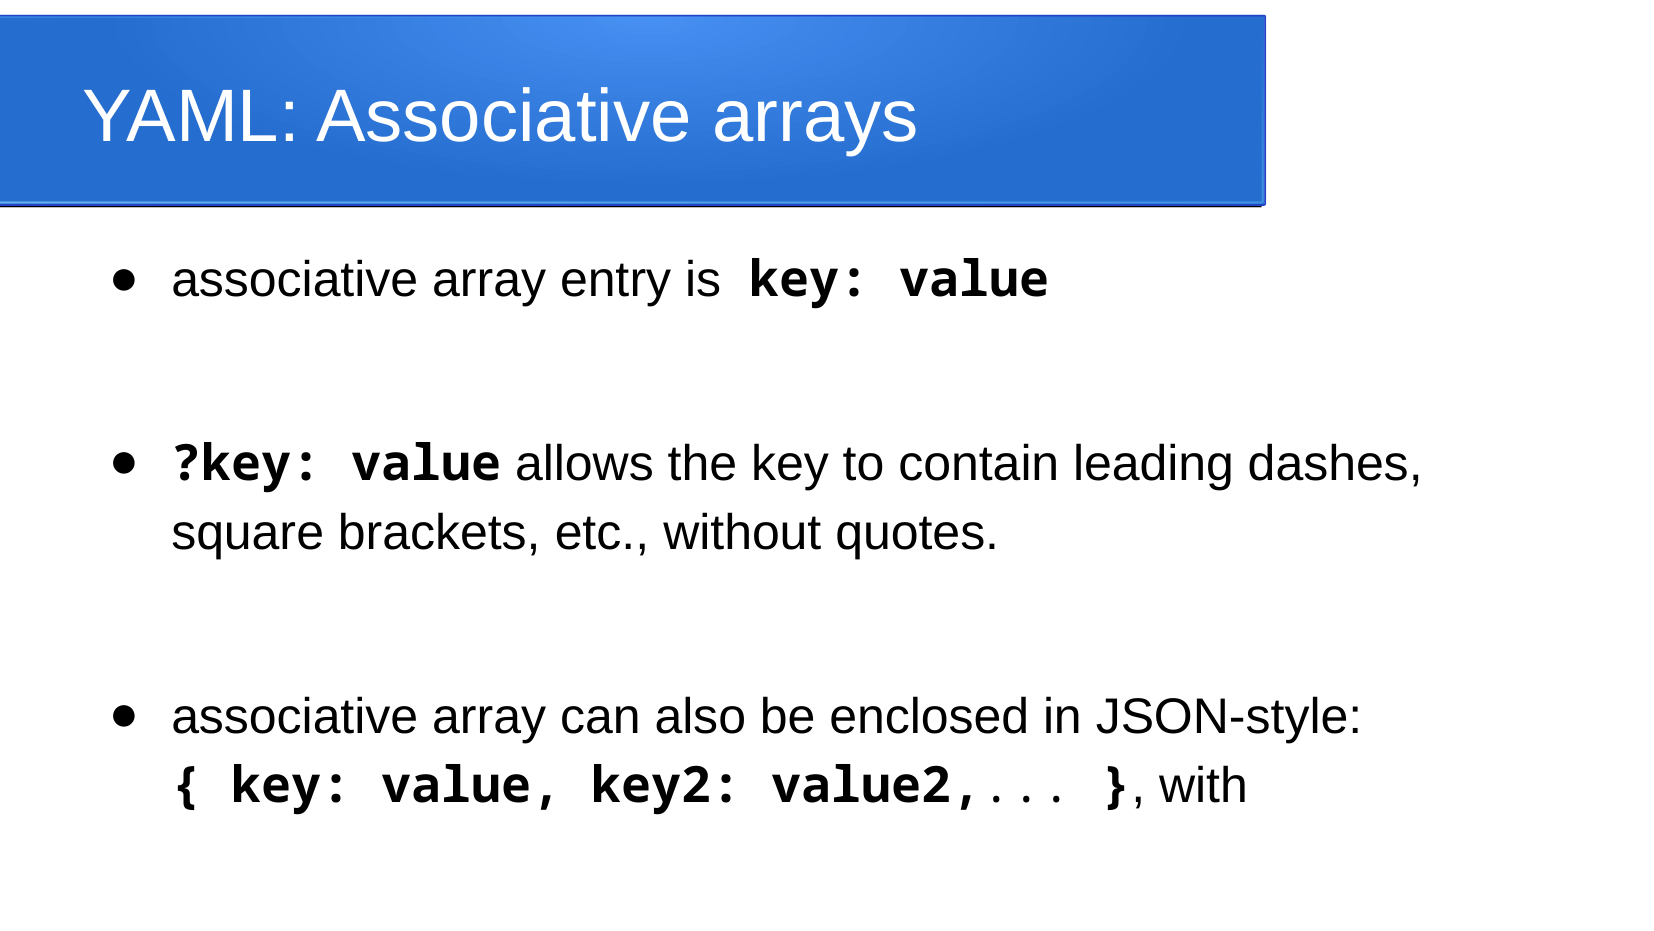

YAML: Associative arrays
associative array entry is key: value
?key: value allows the key to contain leading dashes, square brackets, etc., without quotes.
associative array can also be enclosed in JSON-style:
{ key: value, key2: value2,... }, with